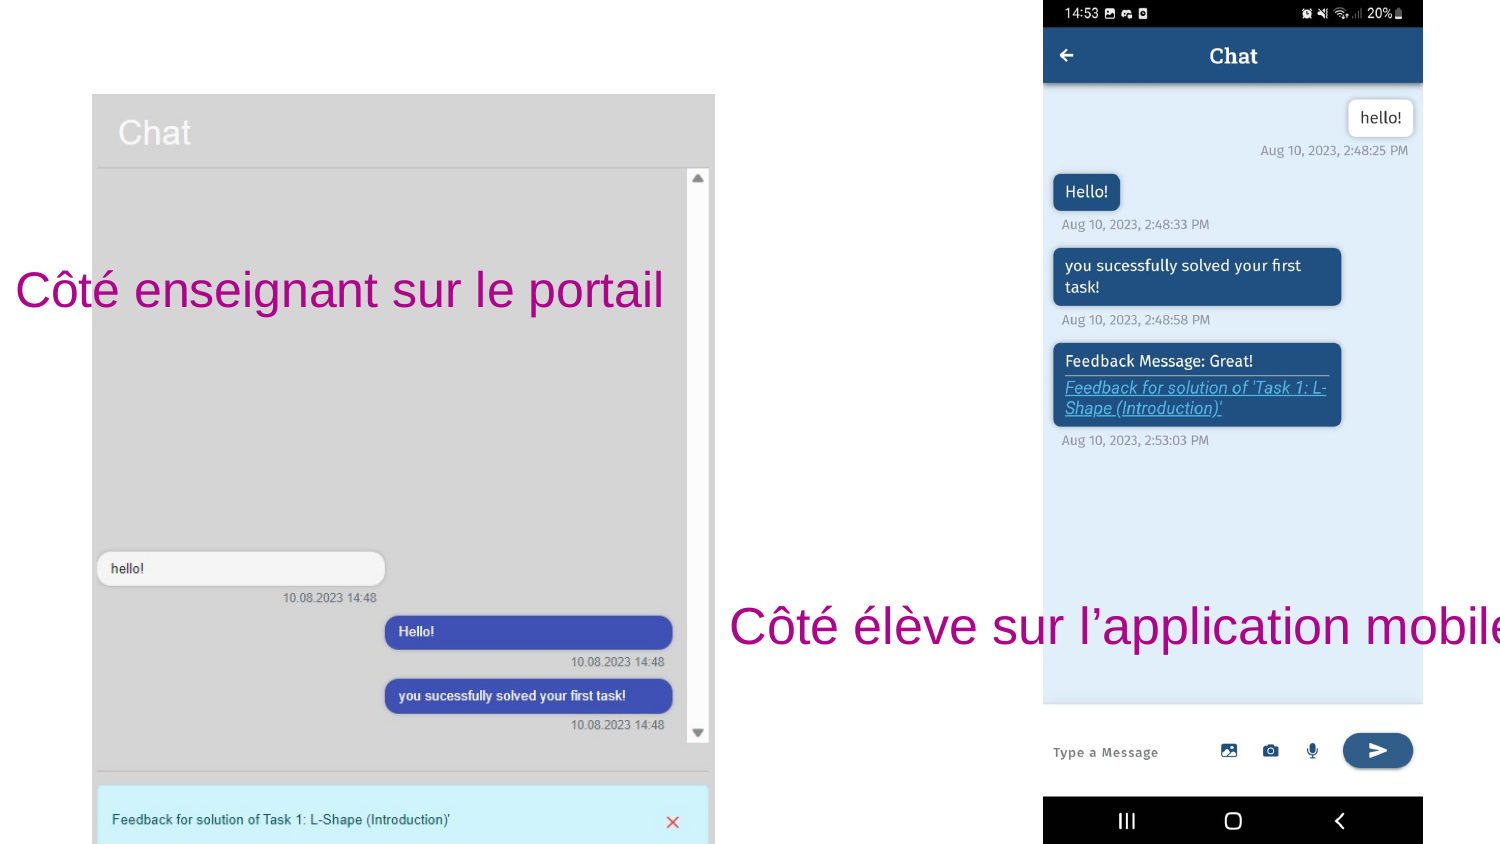

#
Côté enseignant sur le portail
Côté élève sur l’application mobile